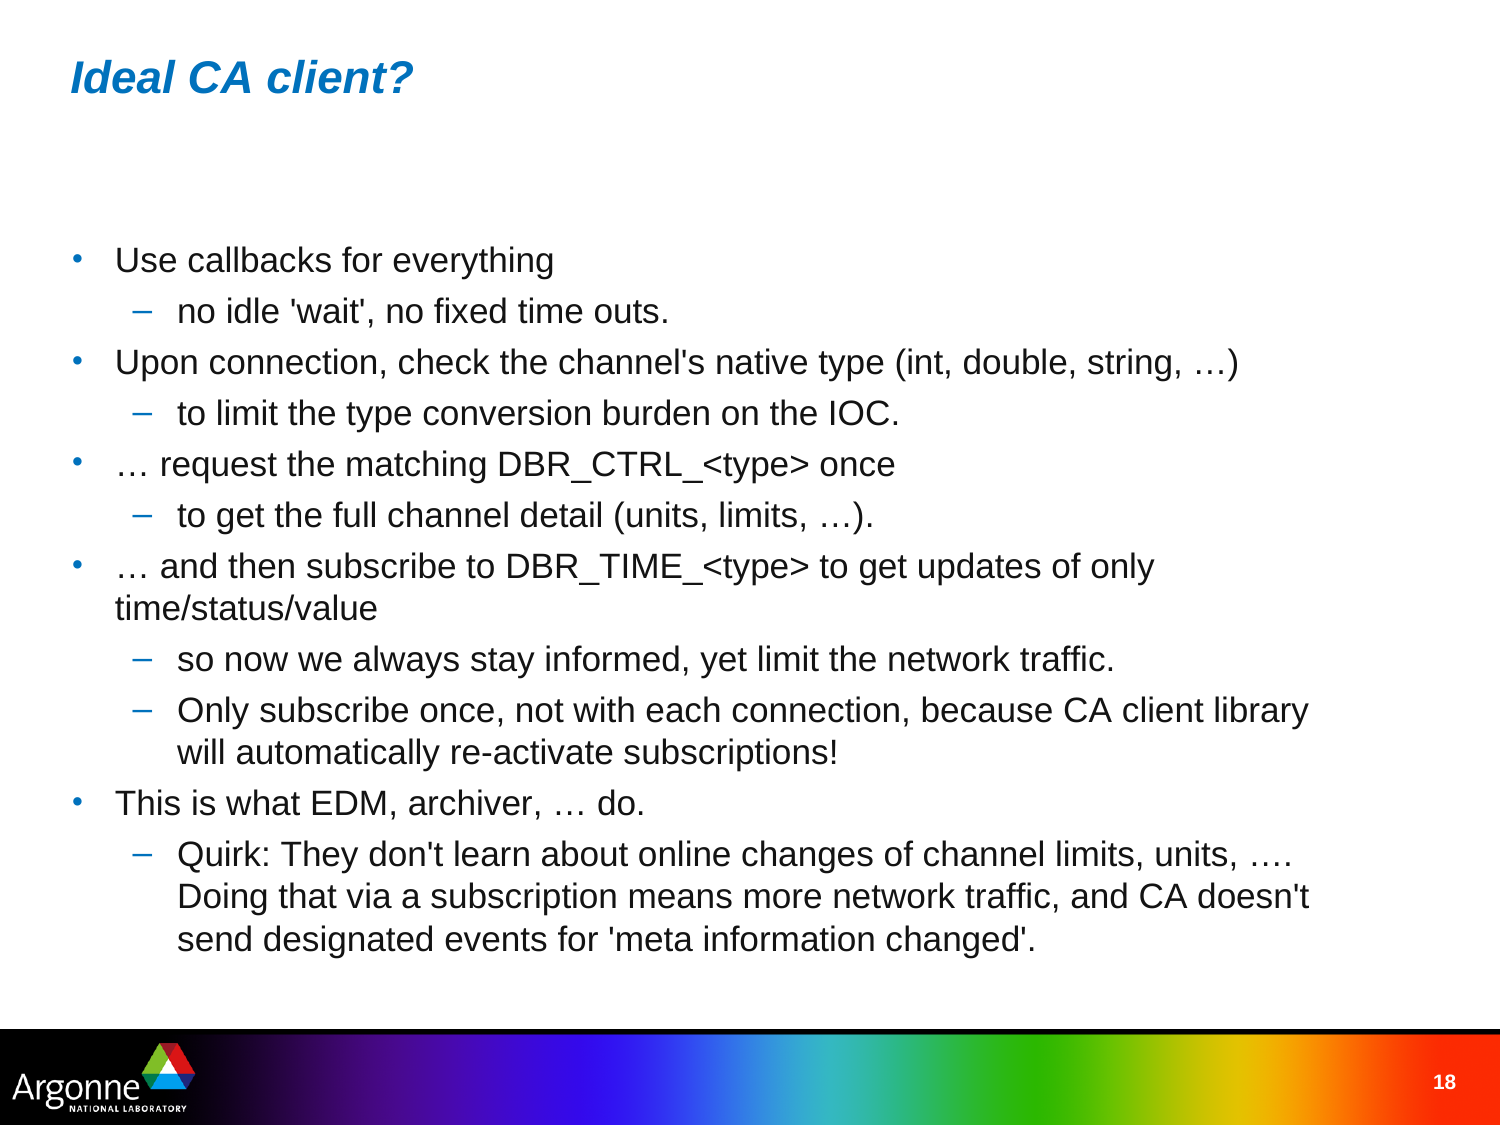

# Ideal CA client?
Use callbacks for everything
no idle 'wait', no fixed time outs.
Upon connection, check the channel's native type (int, double, string, …)
to limit the type conversion burden on the IOC.
… request the matching DBR_CTRL_<type> once
to get the full channel detail (units, limits, …).
… and then subscribe to DBR_TIME_<type> to get updates of only time/status/value
so now we always stay informed, yet limit the network traffic.
Only subscribe once, not with each connection, because CA client library will automatically re-activate subscriptions!
This is what EDM, archiver, … do.
Quirk: They don't learn about online changes of channel limits, units, ….
Doing that via a subscription means more network traffic, and CA doesn't send designated events for 'meta information changed'.
18